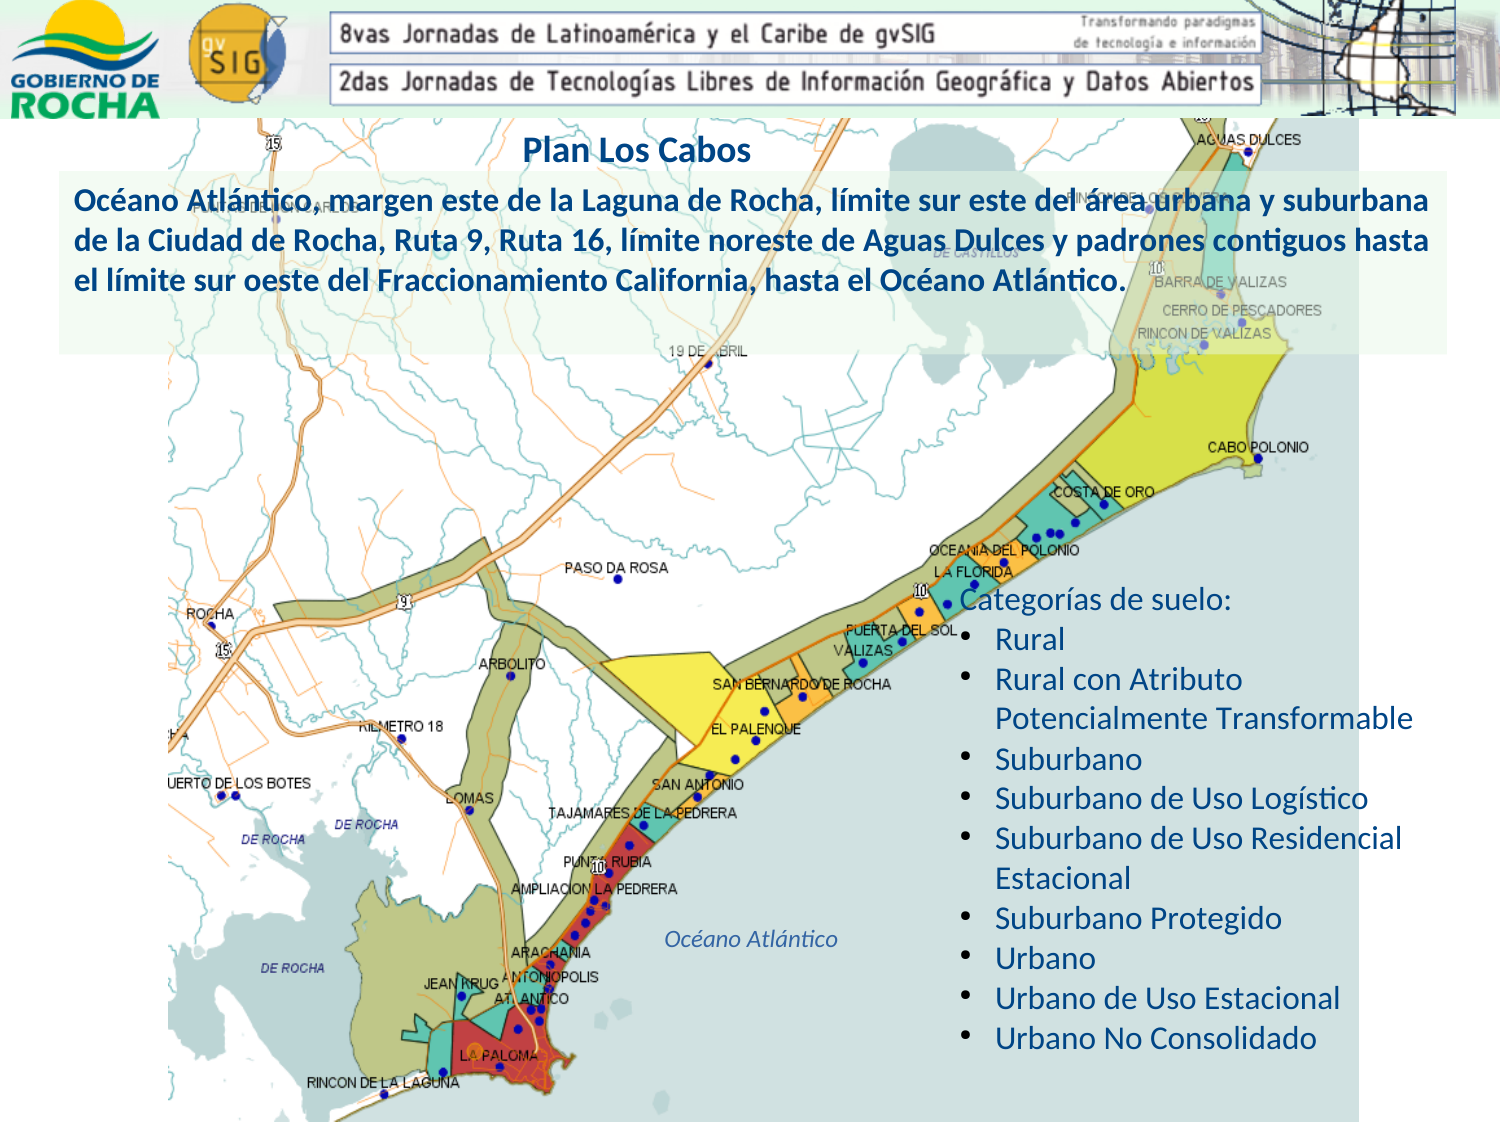

Plan Los Cabos
Océano Atlántico, margen este de la Laguna de Rocha, límite sur este del área urbana y suburbana de la Ciudad de Rocha, Ruta 9, Ruta 16, límite noreste de Aguas Dulces y padrones contiguos hasta el límite sur oeste del Fraccionamiento California, hasta el Océano Atlántico.
Categorías de suelo:
Rural
Rural con Atributo Potencialmente Transformable
Suburbano
Suburbano de Uso Logístico
Suburbano de Uso Residencial Estacional
Suburbano Protegido
Urbano
Urbano de Uso Estacional
Urbano No Consolidado
Océano Atlántico